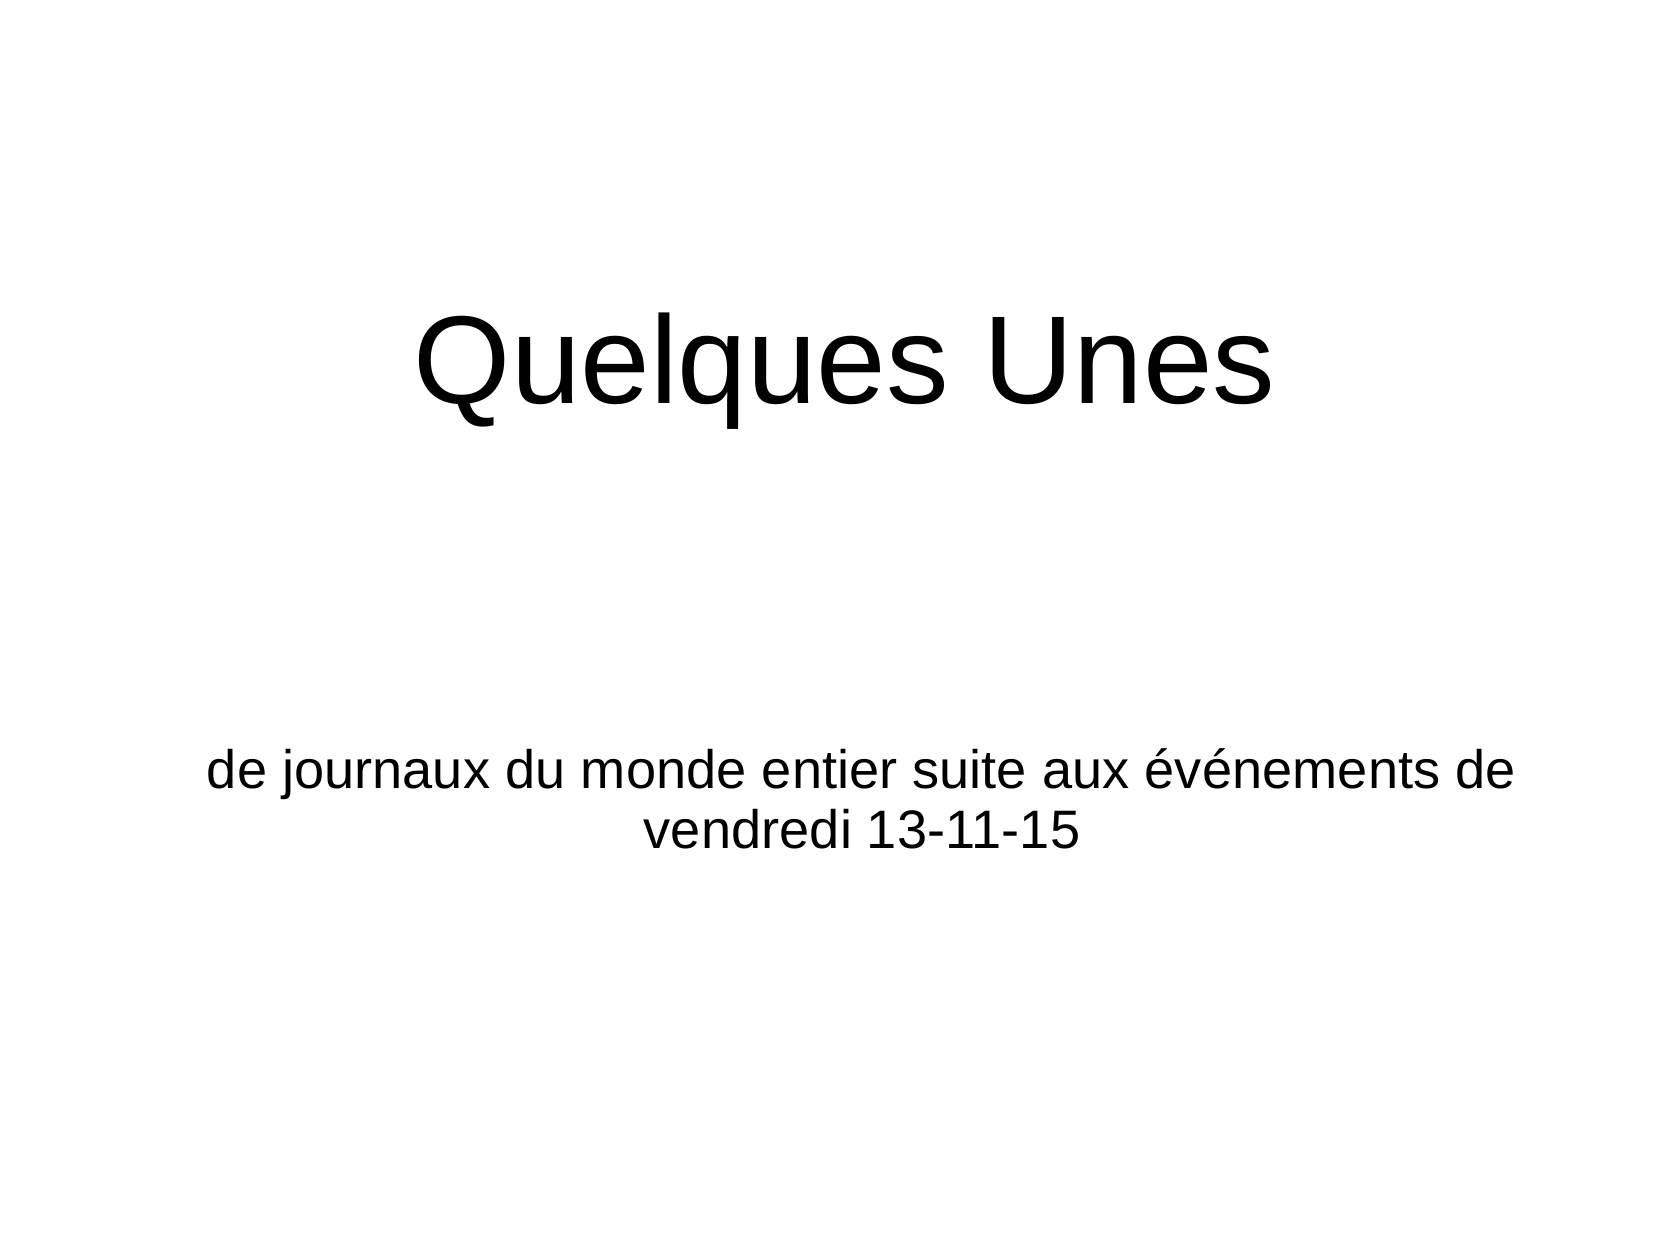

# Quelques Unes
de journaux du monde entier suite aux événements de vendredi 13-11-15